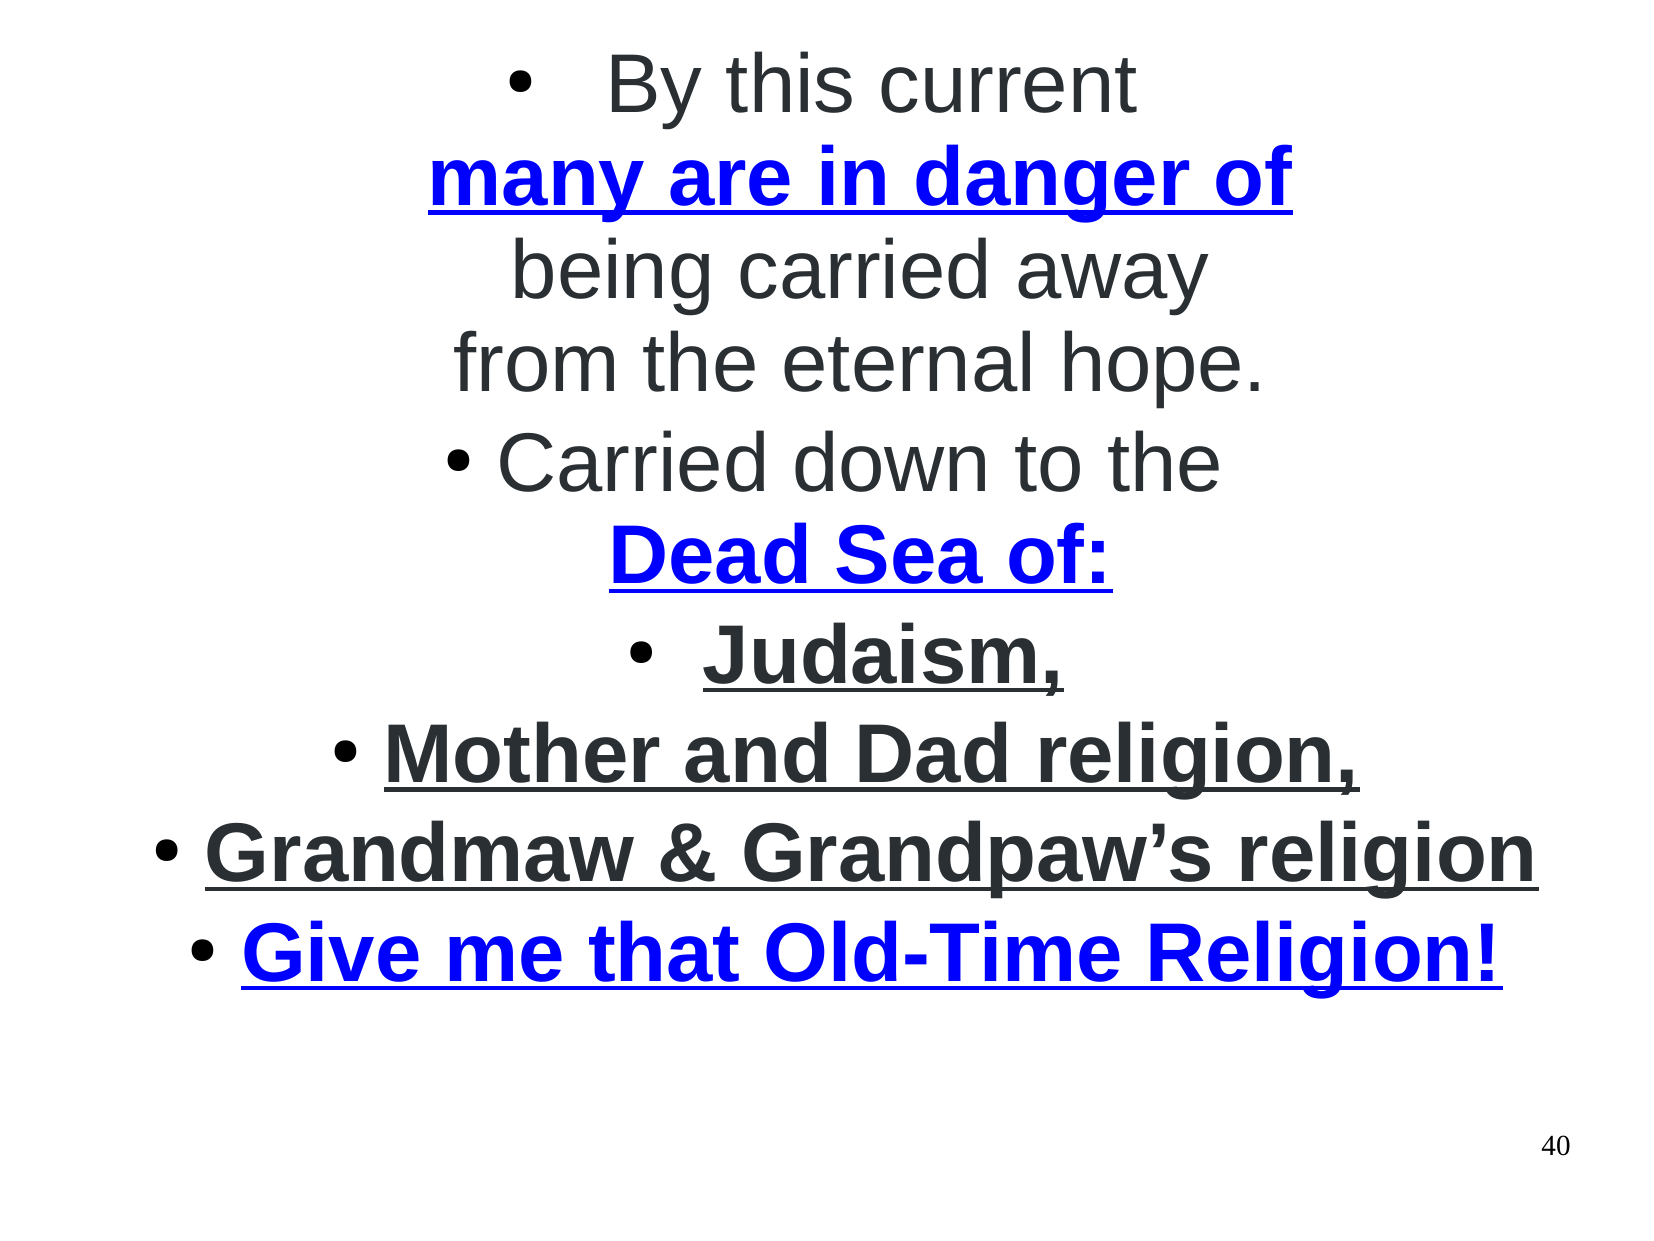

# By this current many are in danger of being carried away from the eternal hope.
Carried down to the
Dead Sea of:
 Judaism,
Mother and Dad religion,
Grandmaw & Grandpaw’s religion
Give me that Old-Time Religion!
40